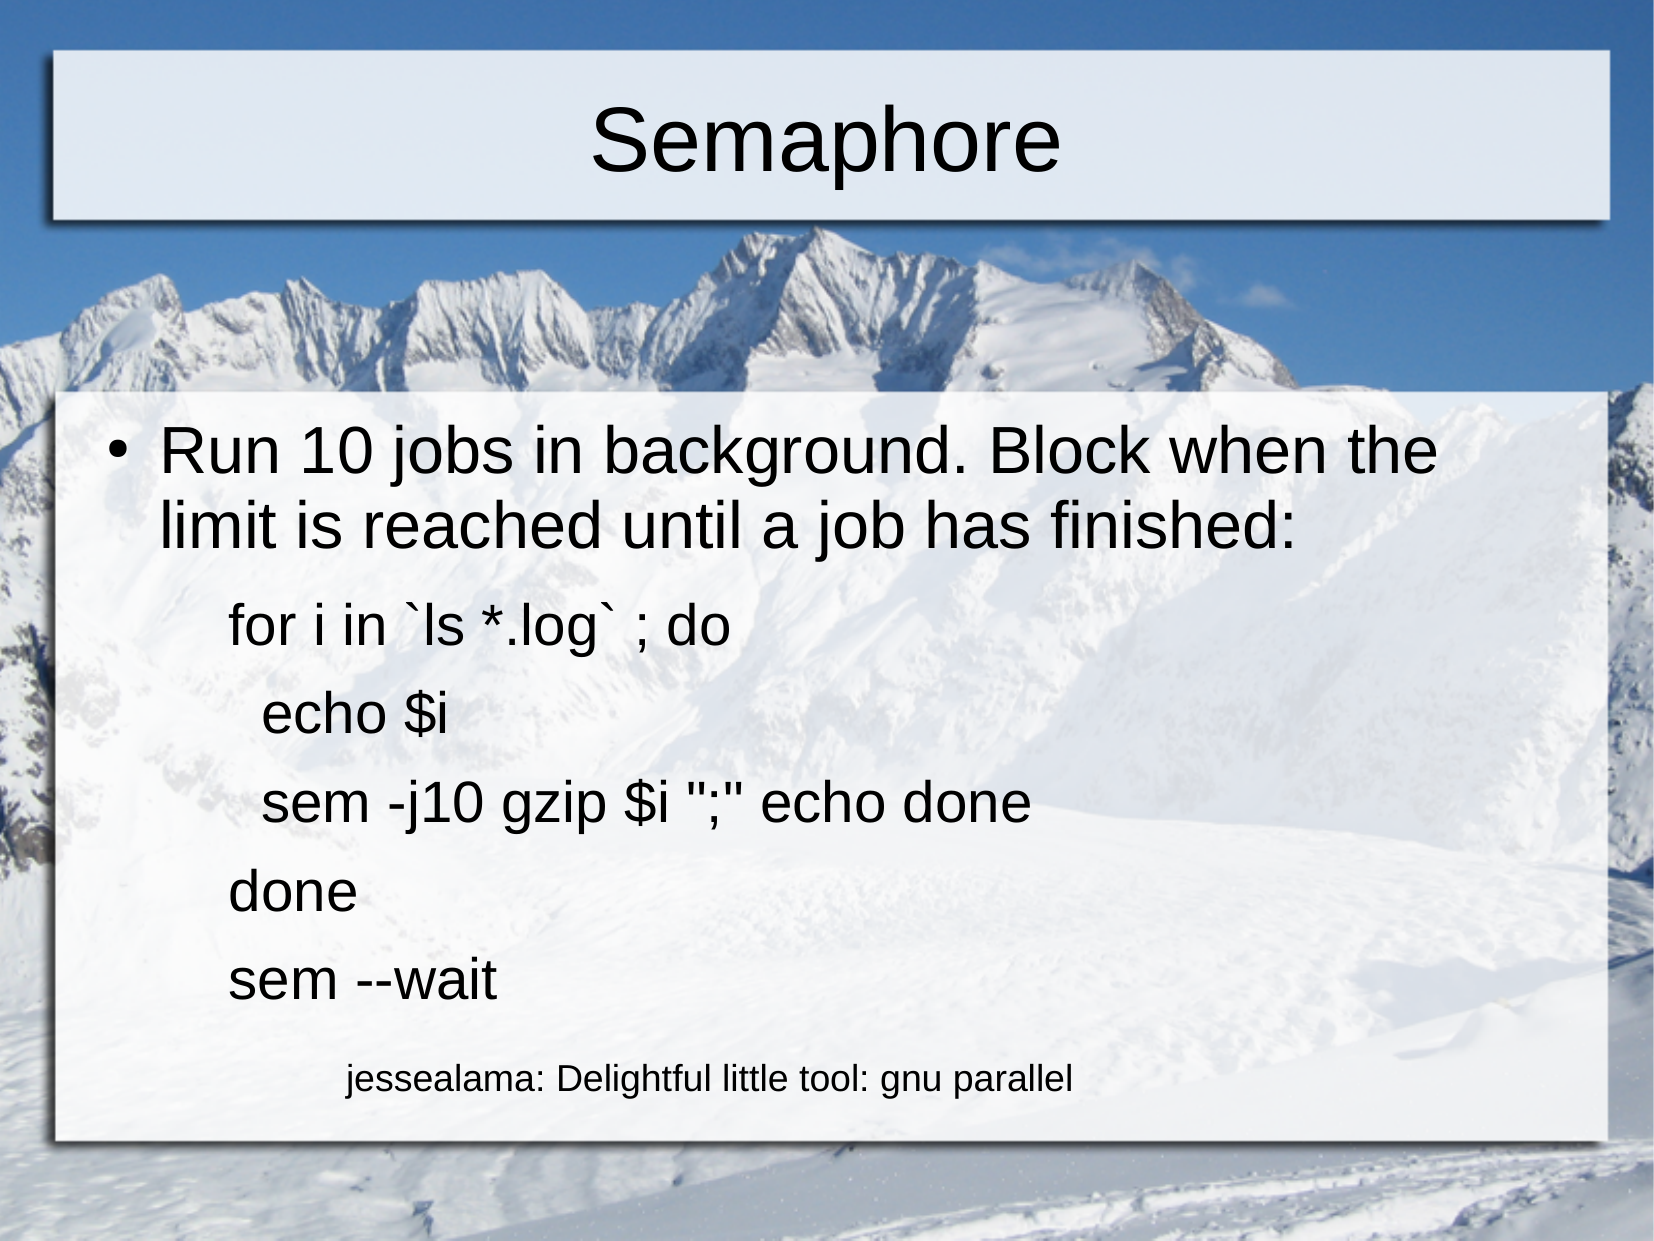

# Semaphore
Run 10 jobs in background. Block when the limit is reached until a job has finished:
for i in `ls *.log` ; do
 echo $i
 sem -j10 gzip $i ";" echo done
done
sem --wait
jessealama: Delightful little tool: gnu parallel